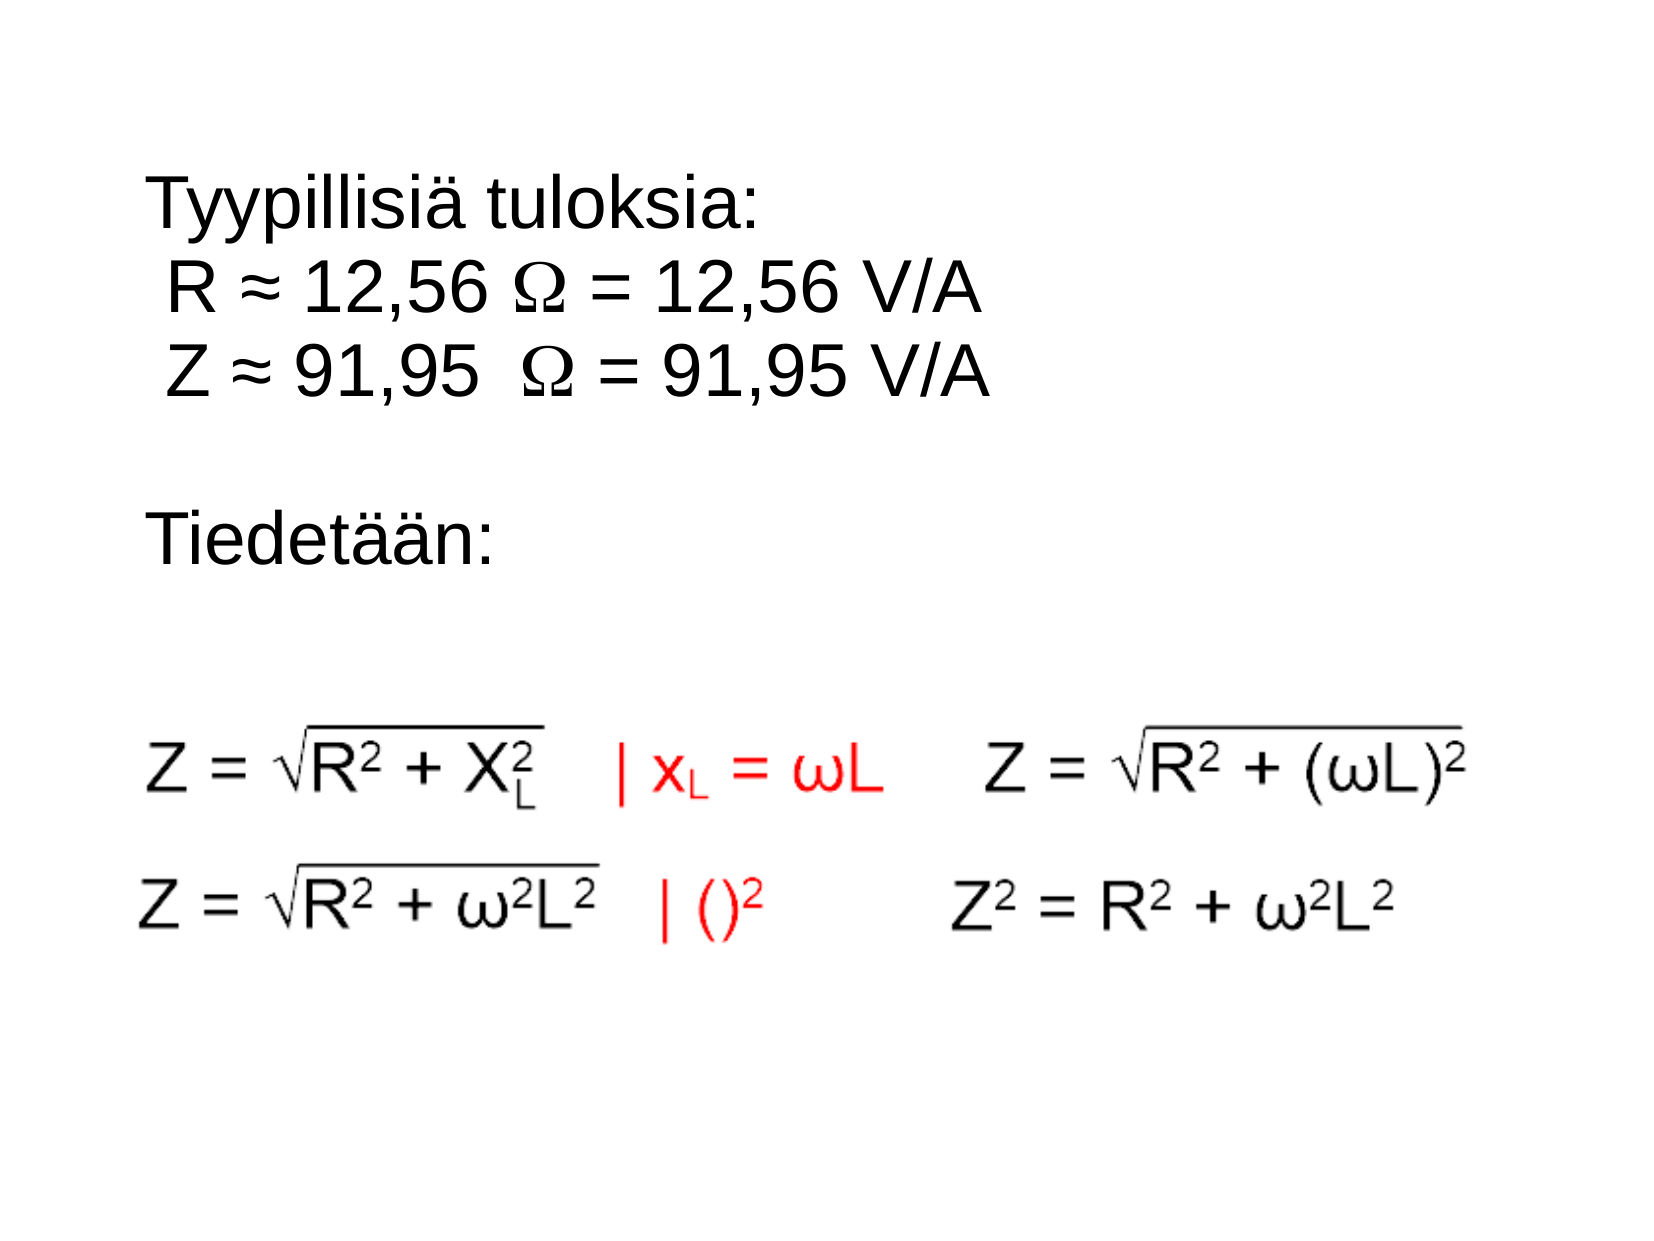

Tyypillisiä tuloksia:
 R ≈ 12,56 W = 12,56 V/A
 Z ≈ 91,95 W = 91,95 V/A
Tiedetään: